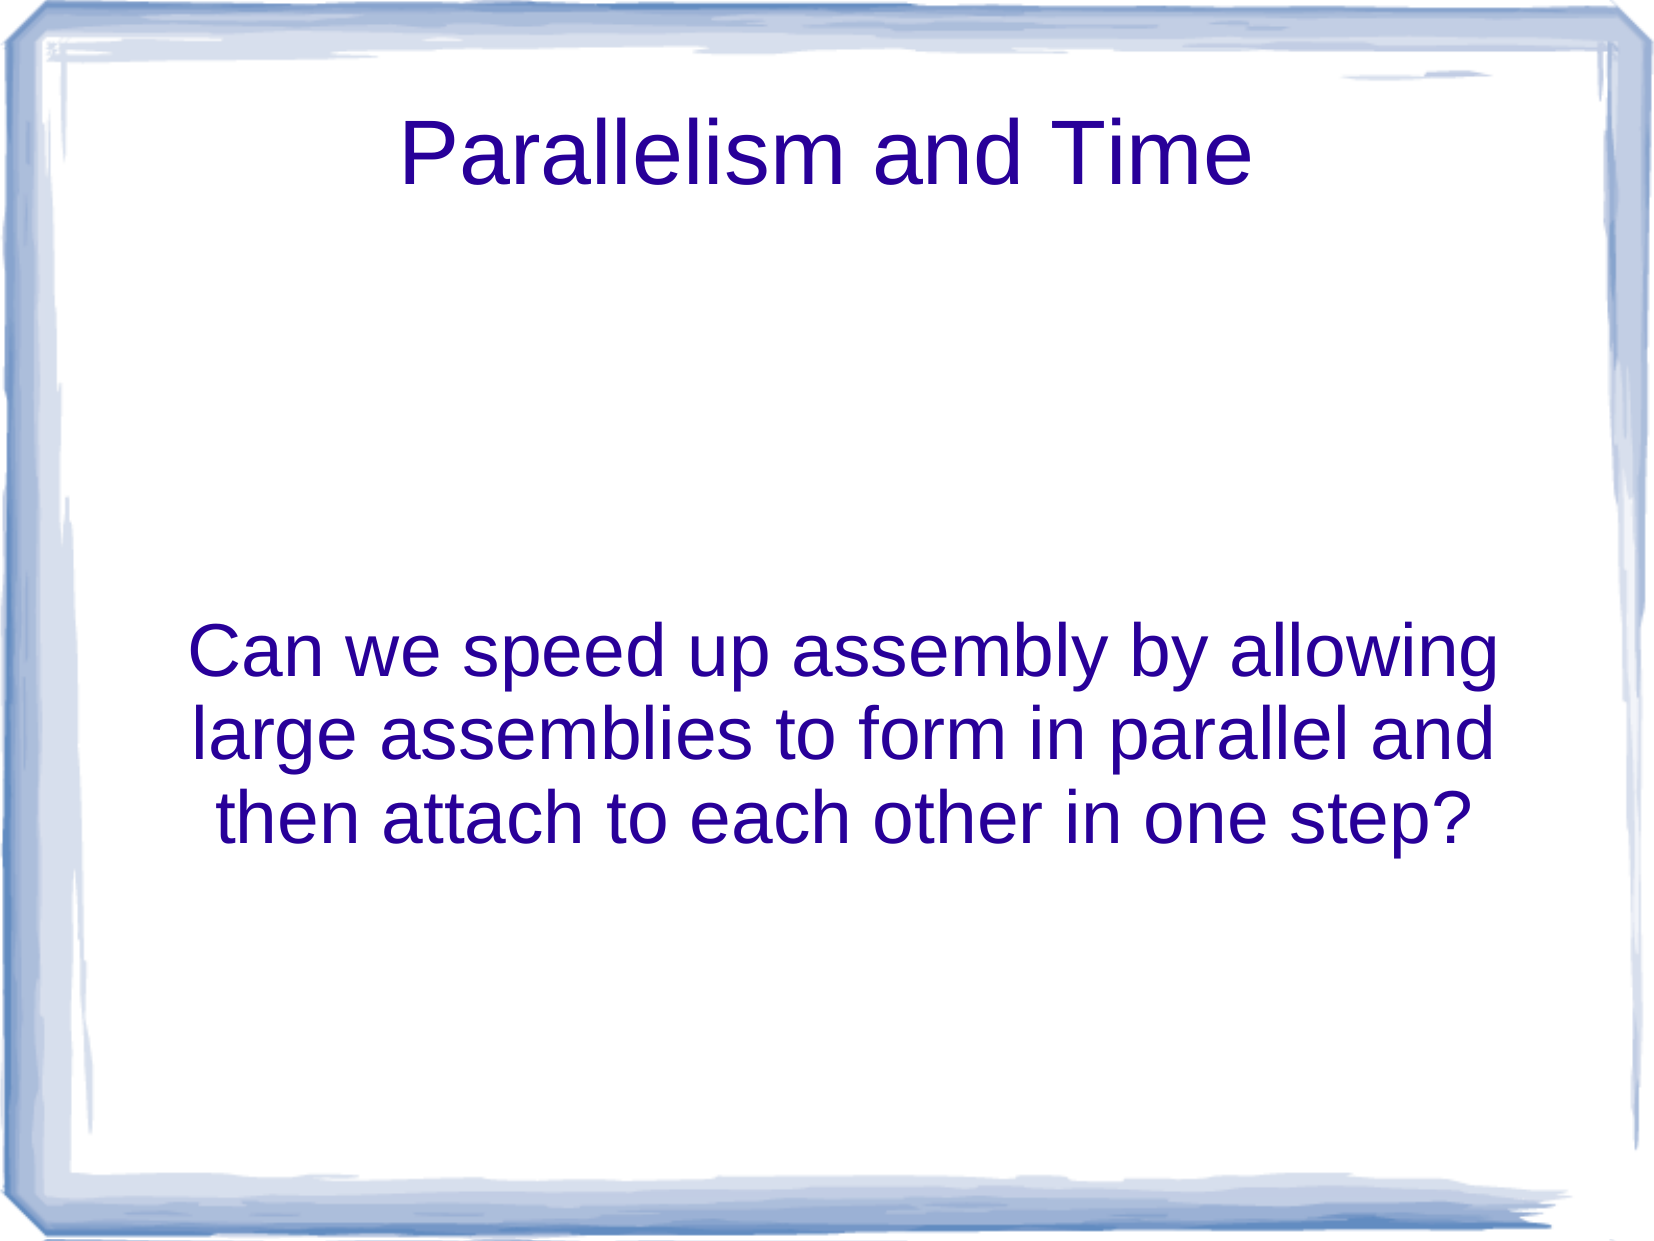

Parallelism and Time
# Can we speed up assembly by allowing large assemblies to form in parallel and then attach to each other in one step?